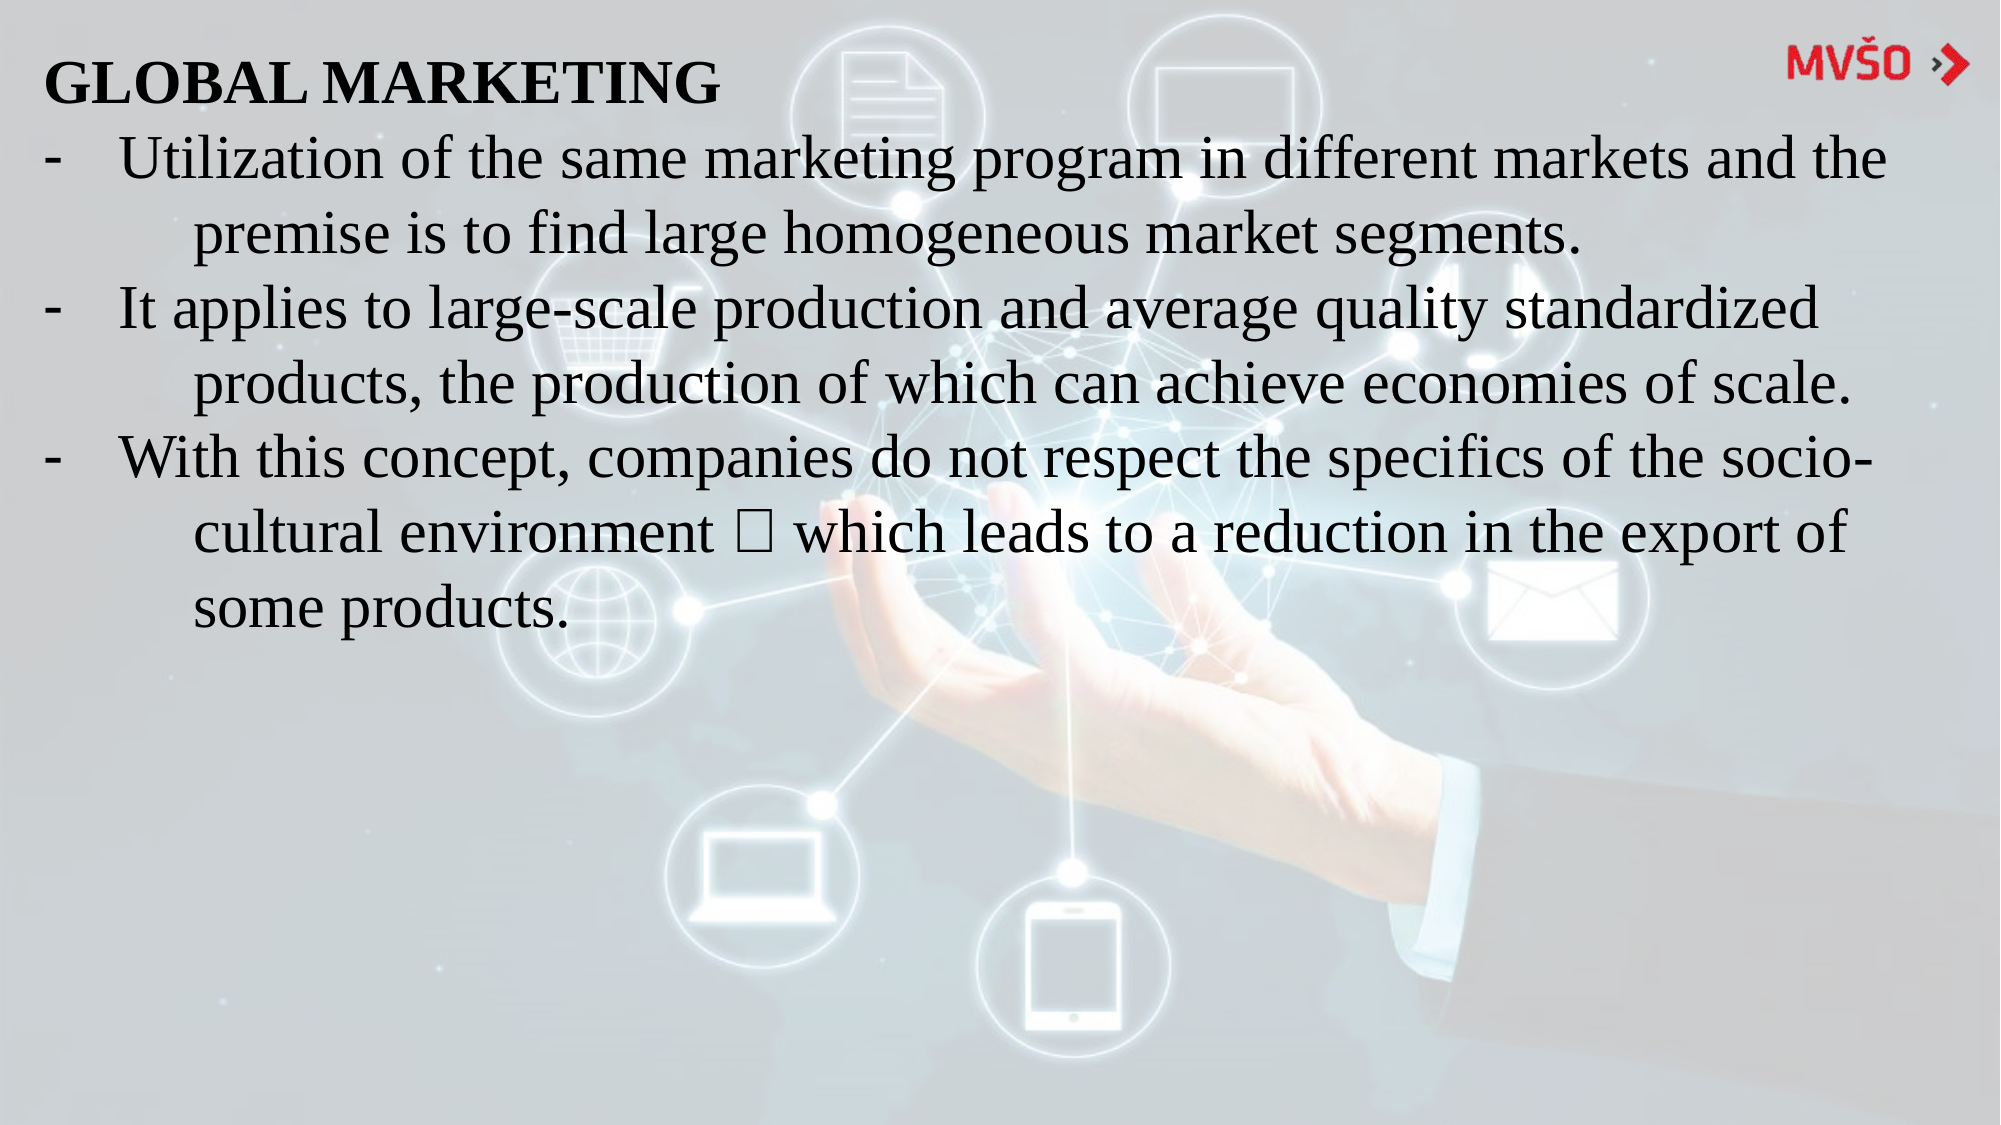

GLOBAL MARKETING
Utilization of the same marketing program in different markets and the premise is to find large homogeneous market segments.
It applies to large-scale production and average quality standardized products, the production of which can achieve economies of scale.
With this concept, companies do not respect the specifics of the socio-cultural environment  which leads to a reduction in the export of some products.